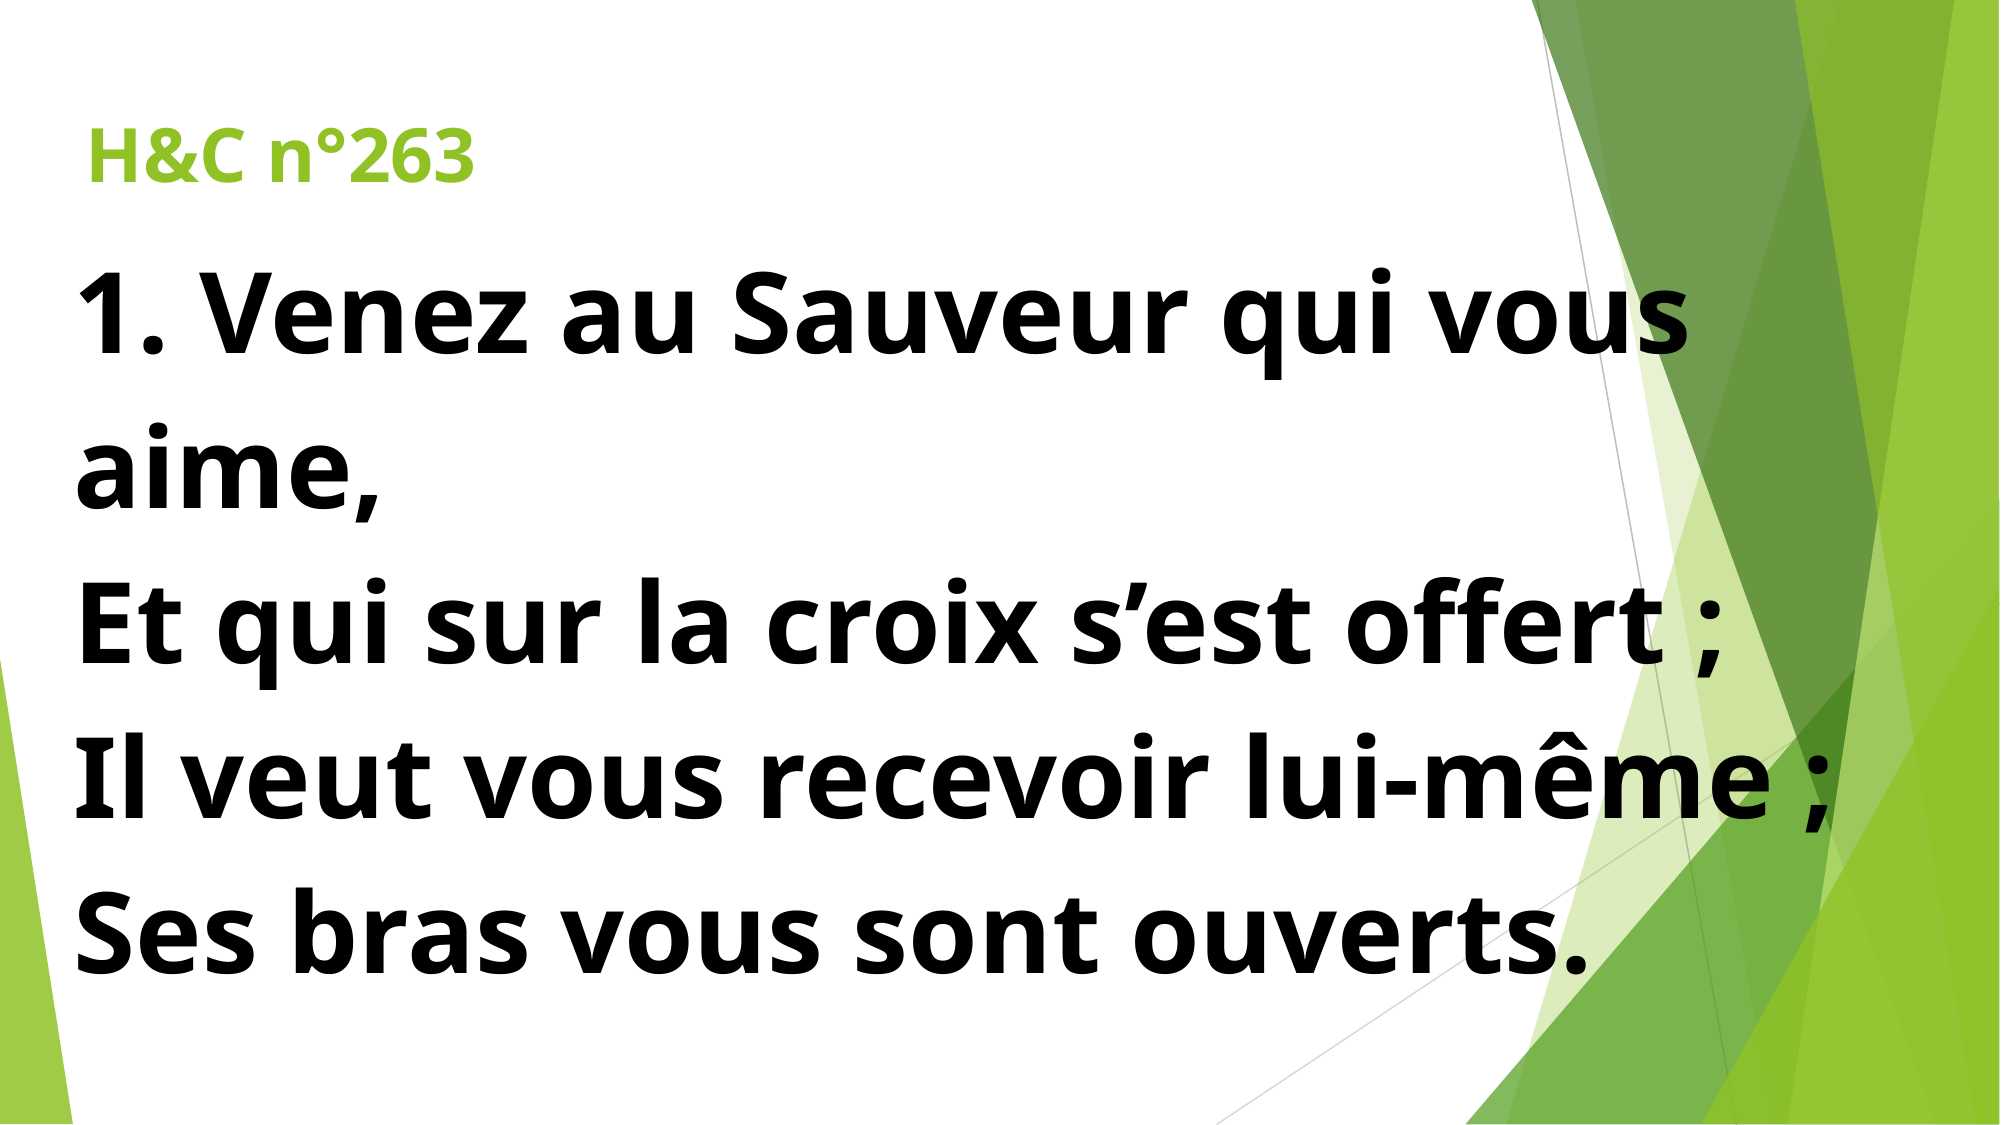

H&C n°263
1. Venez au Sauveur qui vous aime,
Et qui sur la croix s’est offert ;
Il veut vous recevoir lui-même ;
Ses bras vous sont ouverts.